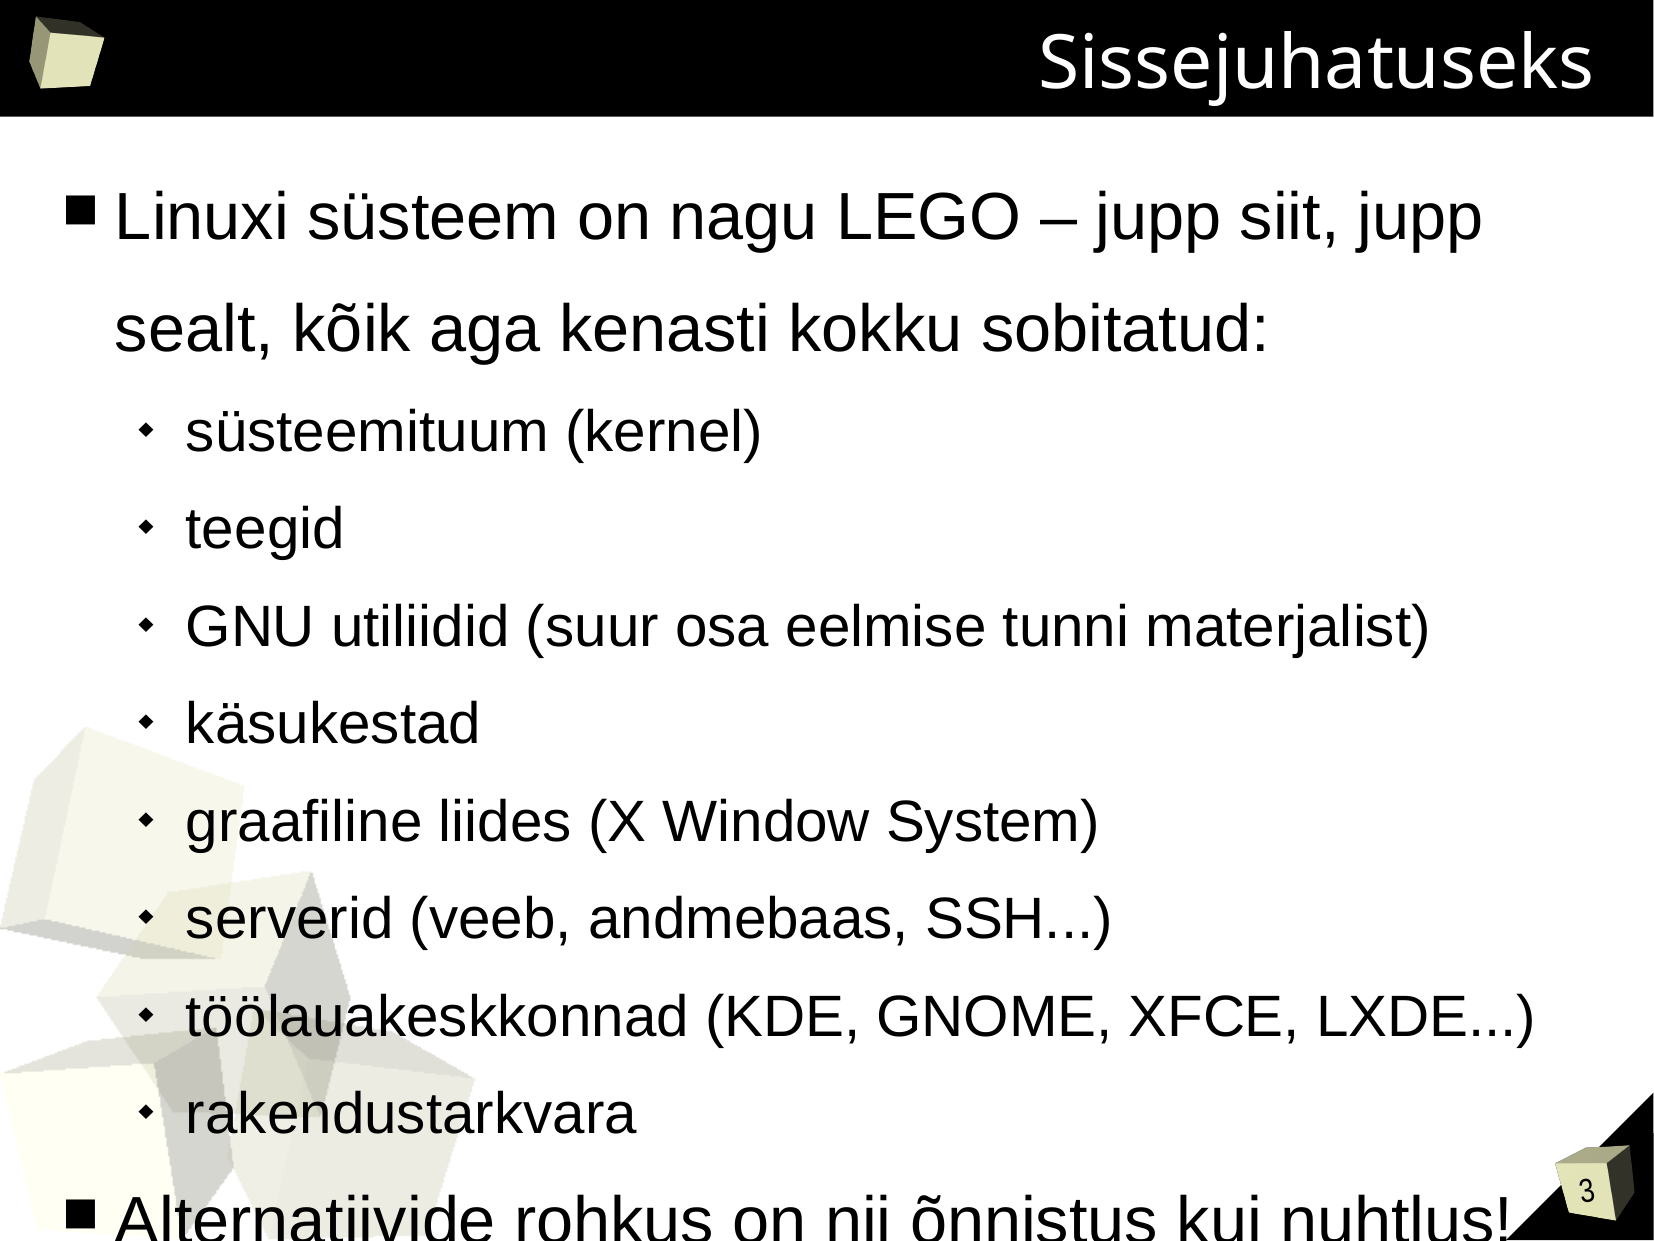

# Sissejuhatuseks
Linuxi süsteem on nagu LEGO – jupp siit, jupp sealt, kõik aga kenasti kokku sobitatud:
süsteemituum (kernel)
teegid
GNU utiliidid (suur osa eelmise tunni materjalist)
käsukestad
graafiline liides (X Window System)
serverid (veeb, andmebaas, SSH...)
töölauakeskkonnad (KDE, GNOME, XFCE, LXDE...)
rakendustarkvara
Alternatiivide rohkus on nii õnnistus kui nuhtlus!